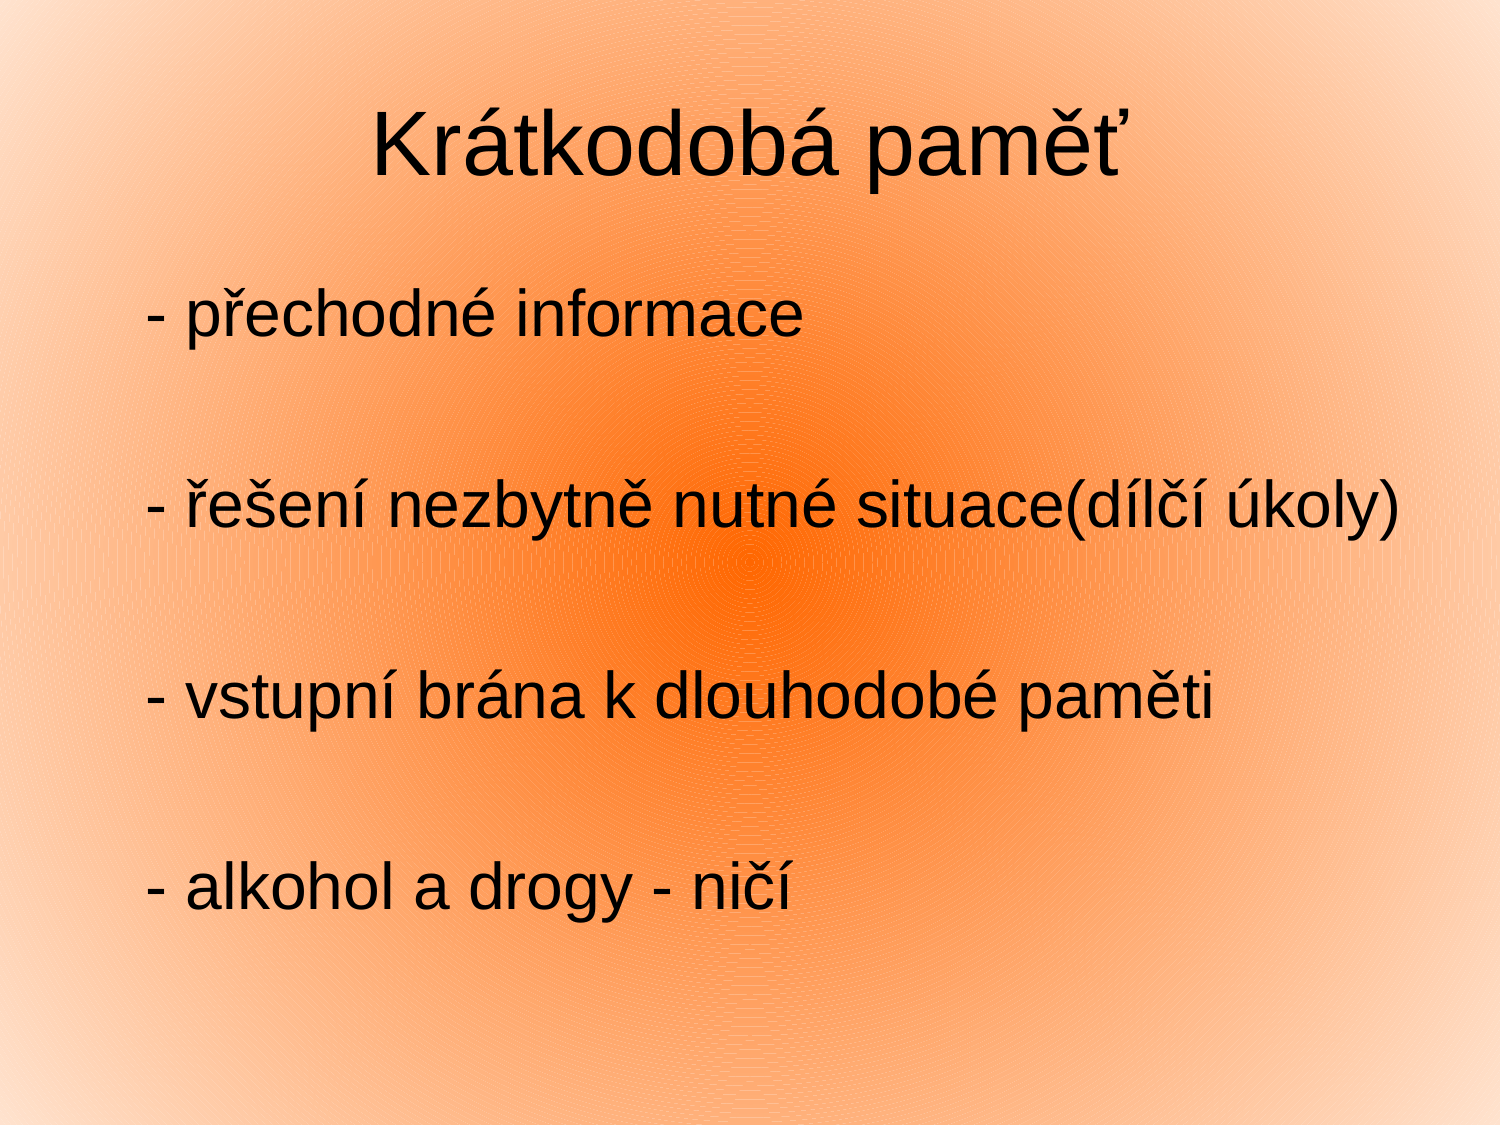

# Krátkodobá paměť
- přechodné informace
- řešení nezbytně nutné situace(dílčí úkoly)
- vstupní brána k dlouhodobé paměti
- alkohol a drogy - ničí